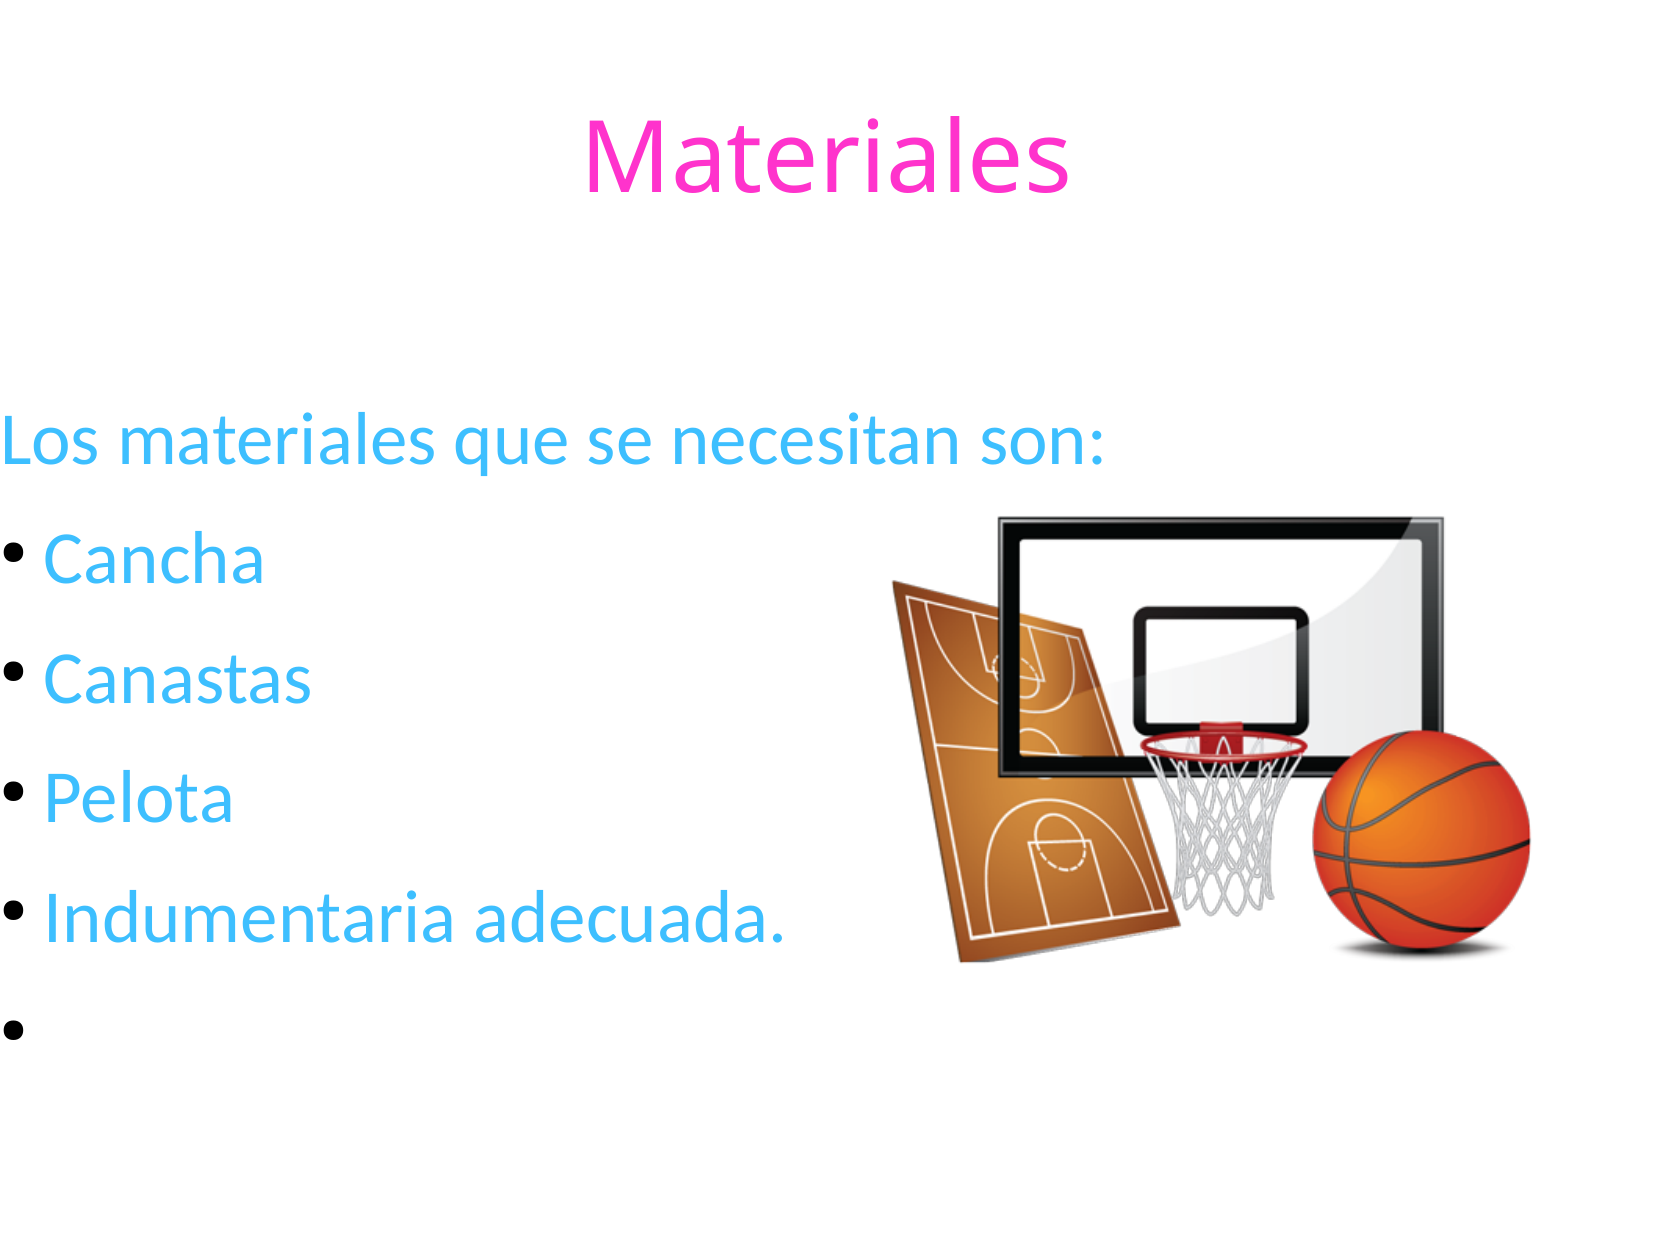

# Materiales
Los materiales que se necesitan son:
 Cancha
 Canastas
 Pelota
 Indumentaria adecuada.